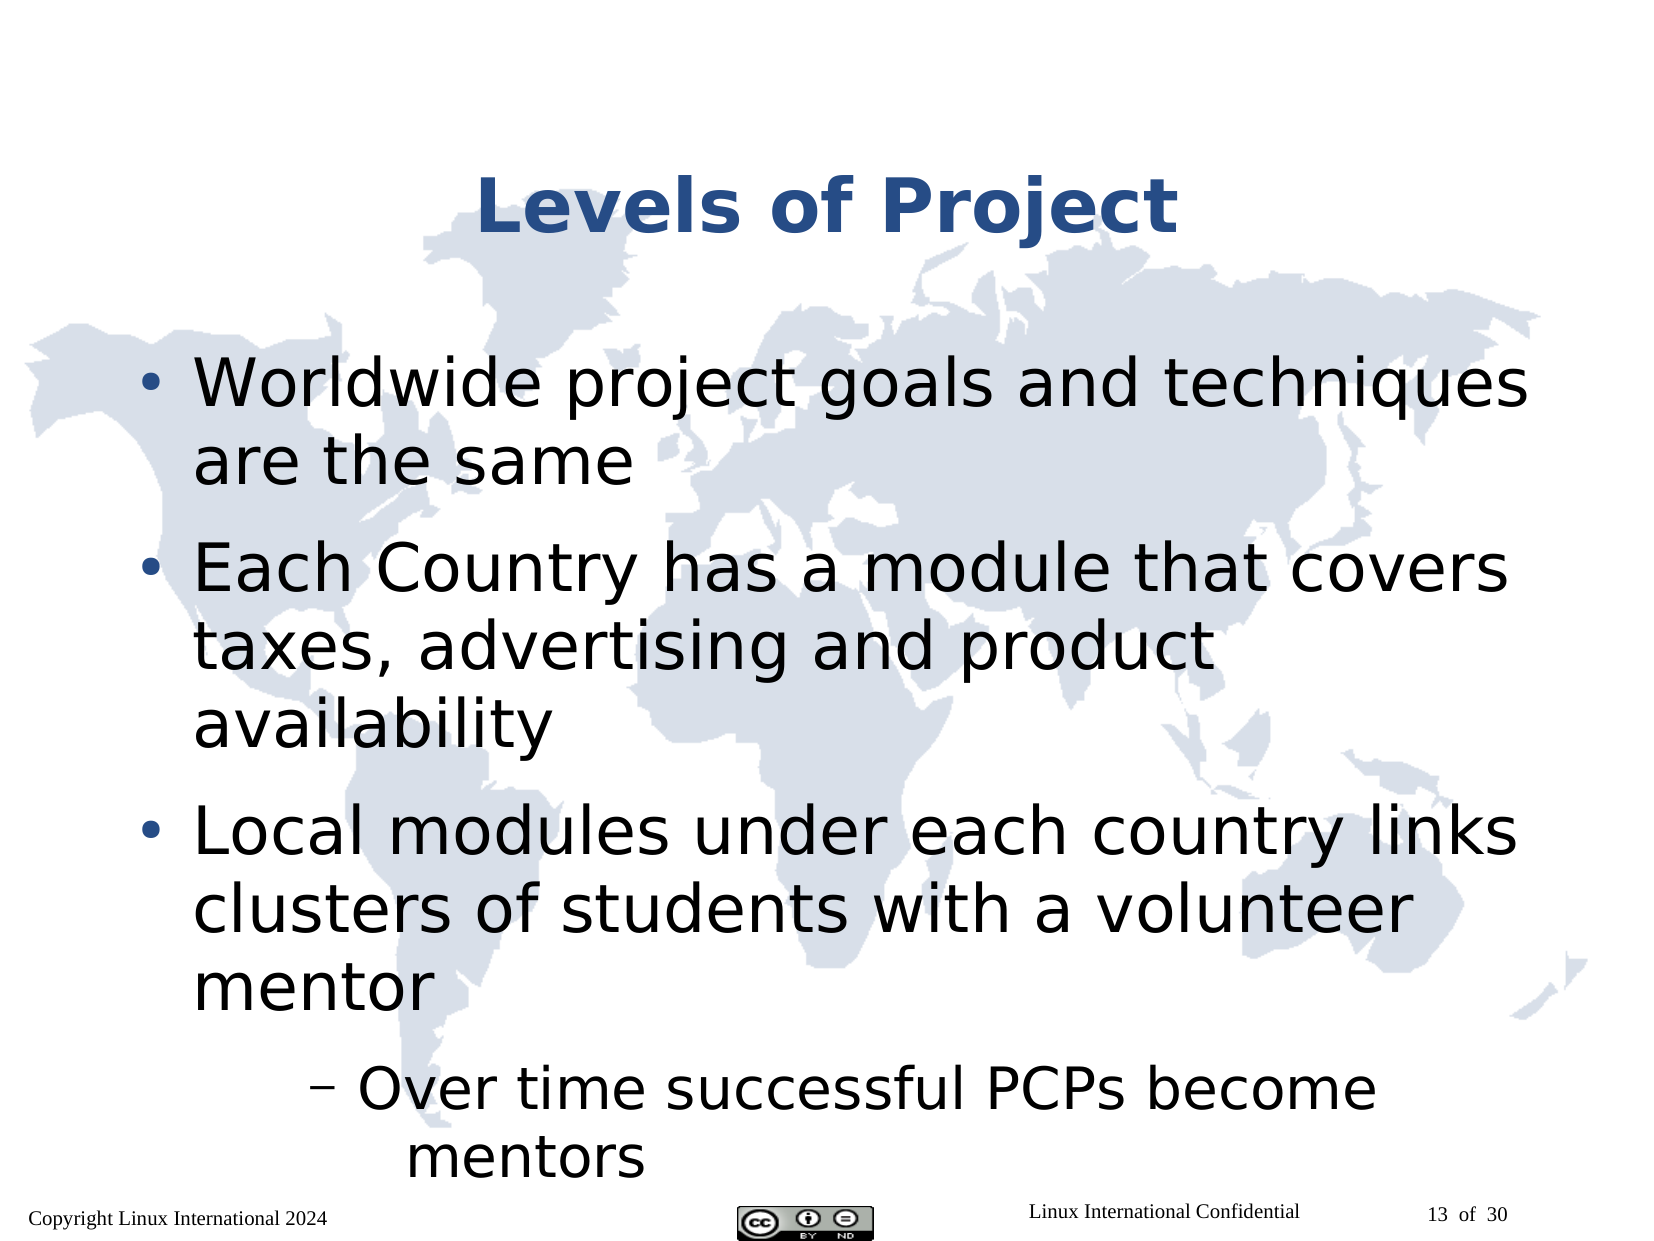

# Levels of Project
Worldwide project goals and techniques are the same
Each Country has a module that covers taxes, advertising and product availability
Local modules under each country links clusters of students with a volunteer mentor
Over time successful PCPs become mentors